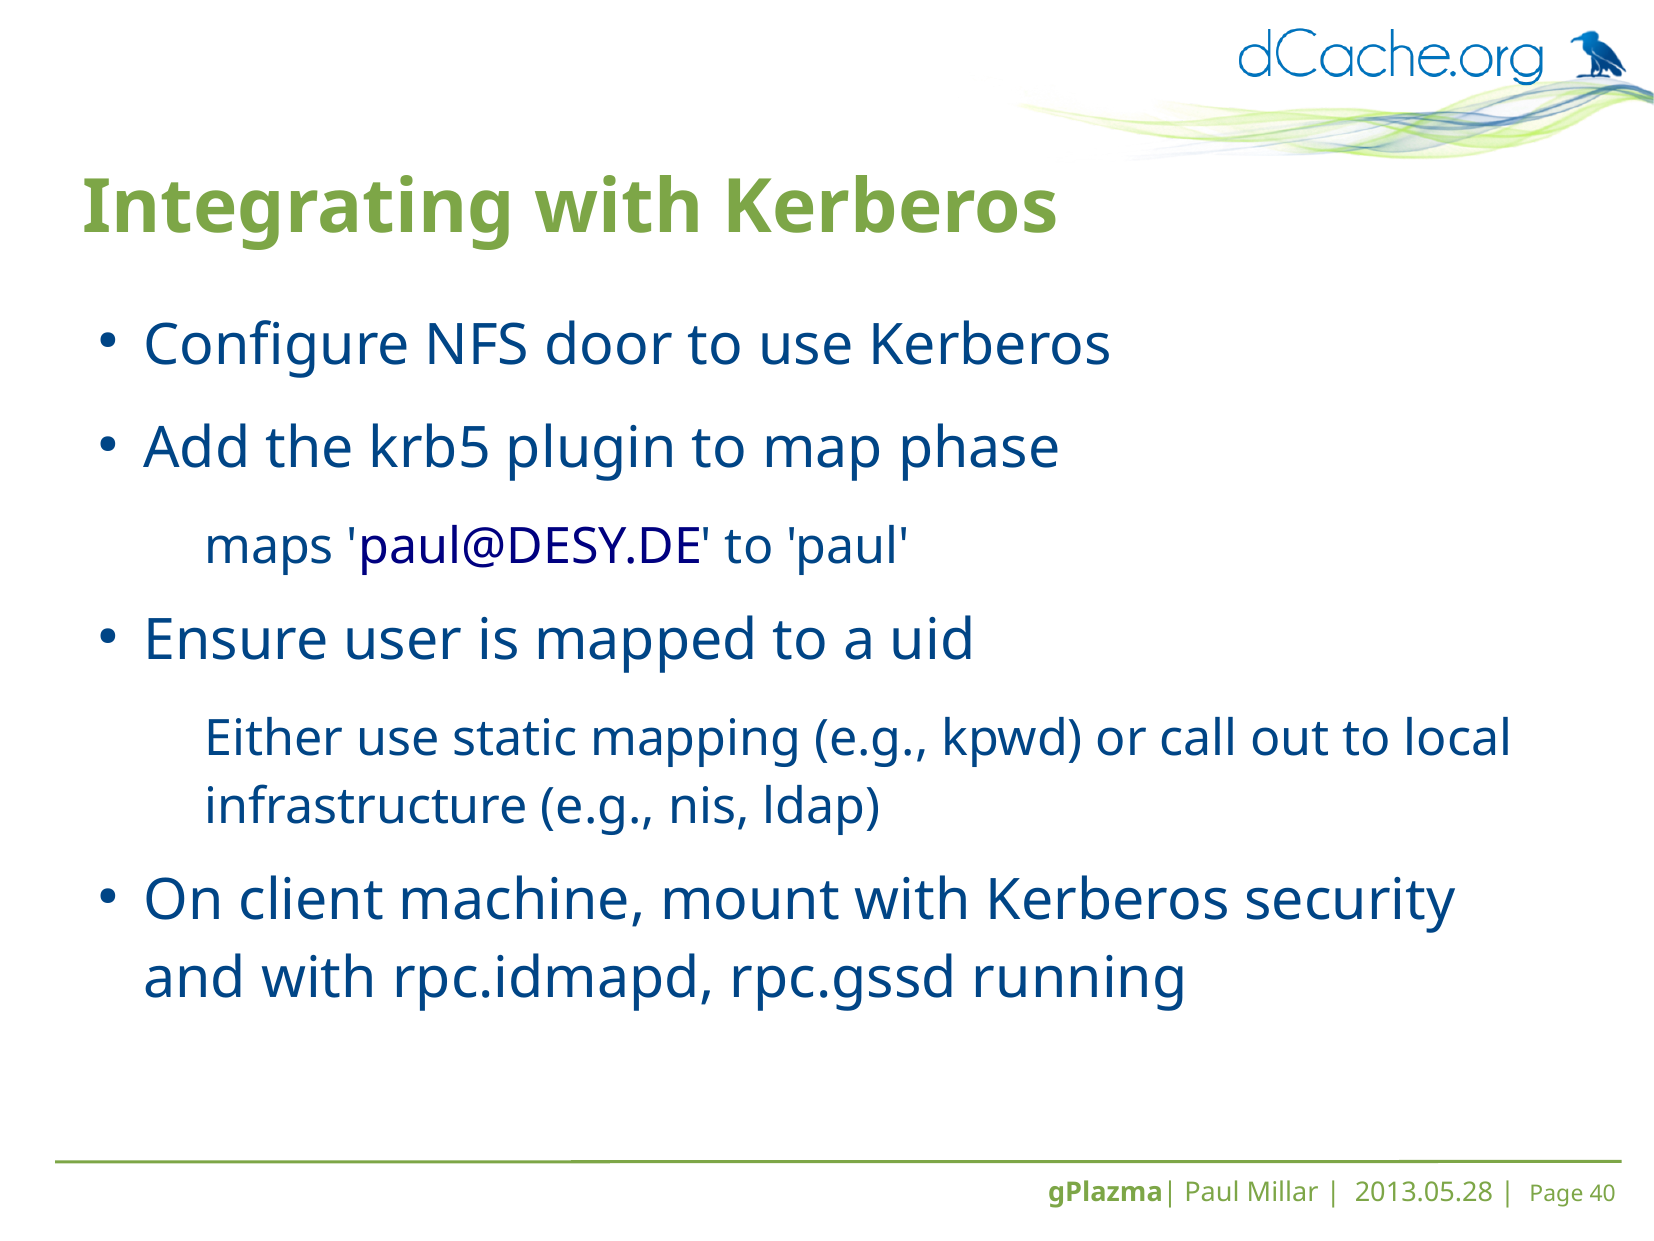

# Integrating with Kerberos
Configure NFS door to use Kerberos
Add the krb5 plugin to map phase
maps 'paul@DESY.DE' to 'paul'
Ensure user is mapped to a uid
Either use static mapping (e.g., kpwd) or call out to local infrastructure (e.g., nis, ldap)
On client machine, mount with Kerberos security and with rpc.idmapd, rpc.gssd running
40